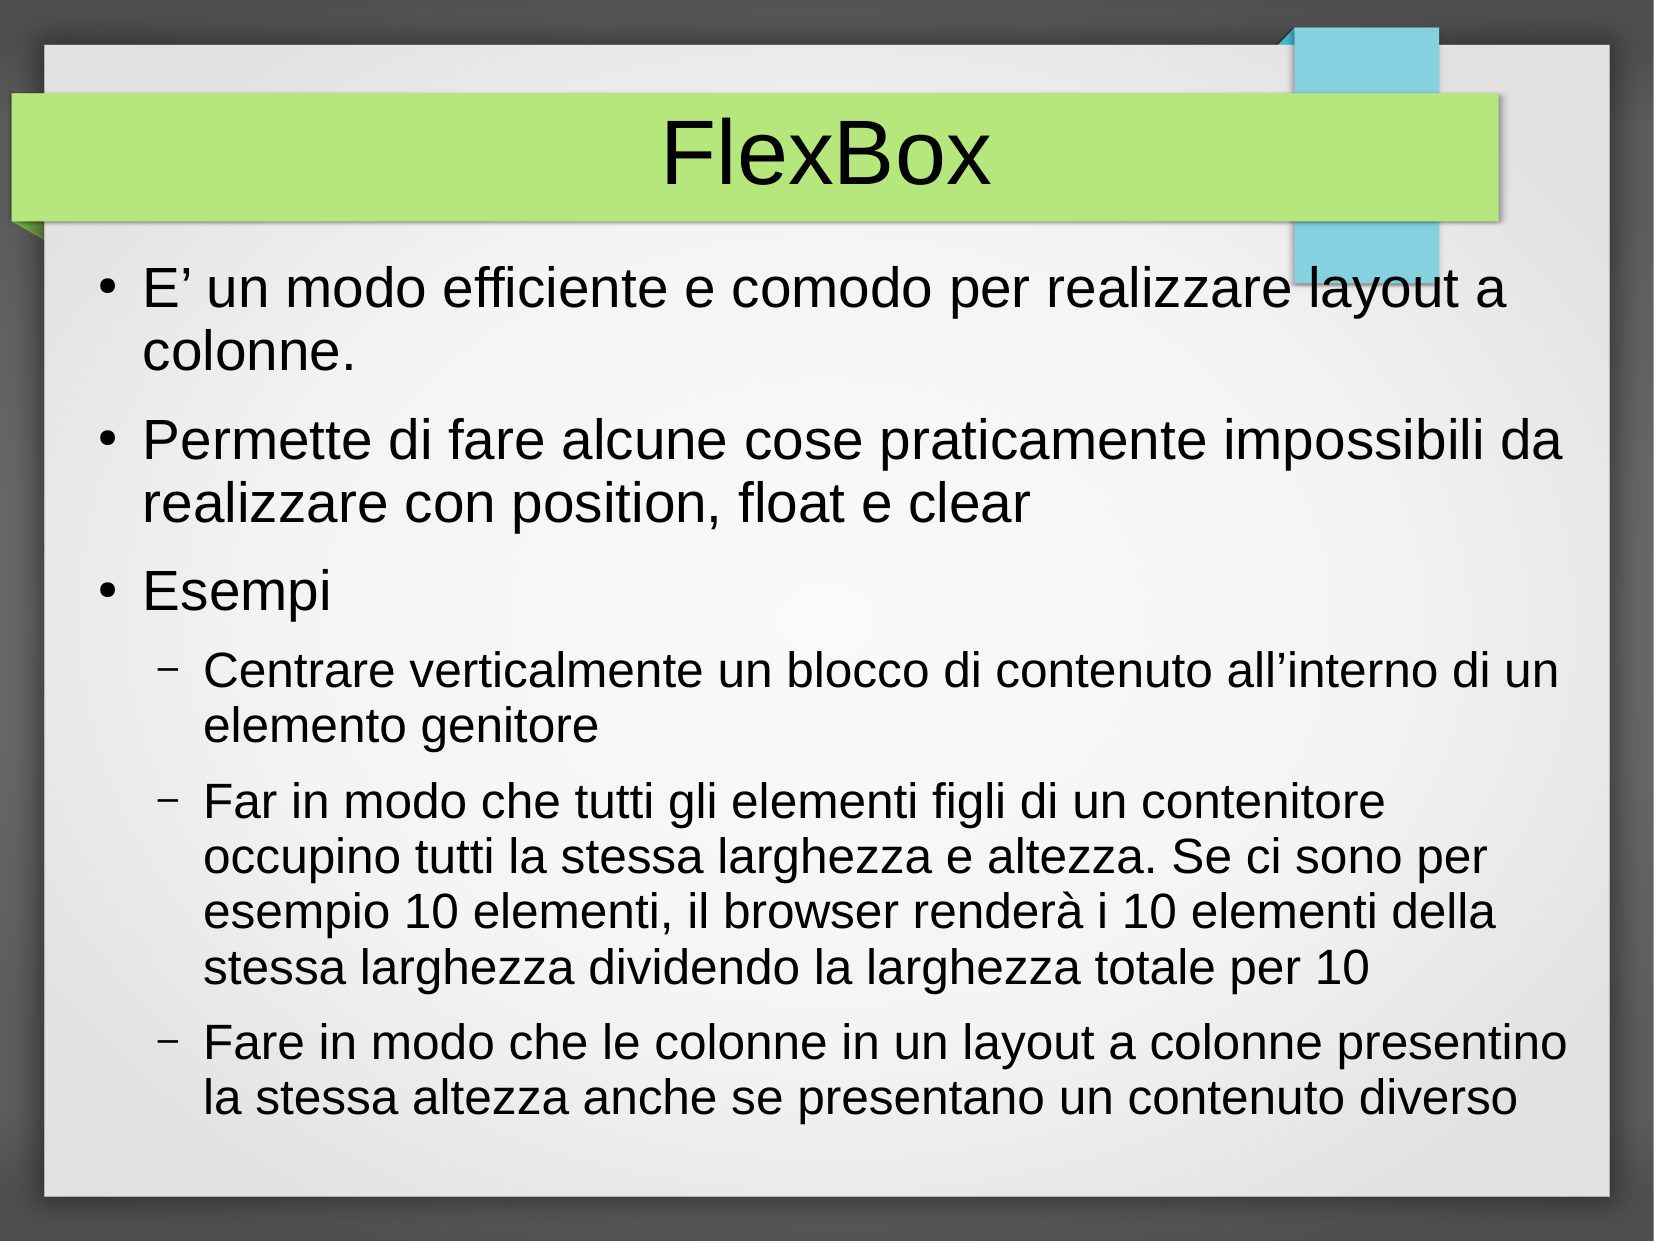

# FlexBox
E’ un modo efficiente e comodo per realizzare layout a colonne.
Permette di fare alcune cose praticamente impossibili da realizzare con position, float e clear
Esempi
Centrare verticalmente un blocco di contenuto all’interno di un elemento genitore
Far in modo che tutti gli elementi figli di un contenitore occupino tutti la stessa larghezza e altezza. Se ci sono per esempio 10 elementi, il browser renderà i 10 elementi della stessa larghezza dividendo la larghezza totale per 10
Fare in modo che le colonne in un layout a colonne presentino la stessa altezza anche se presentano un contenuto diverso